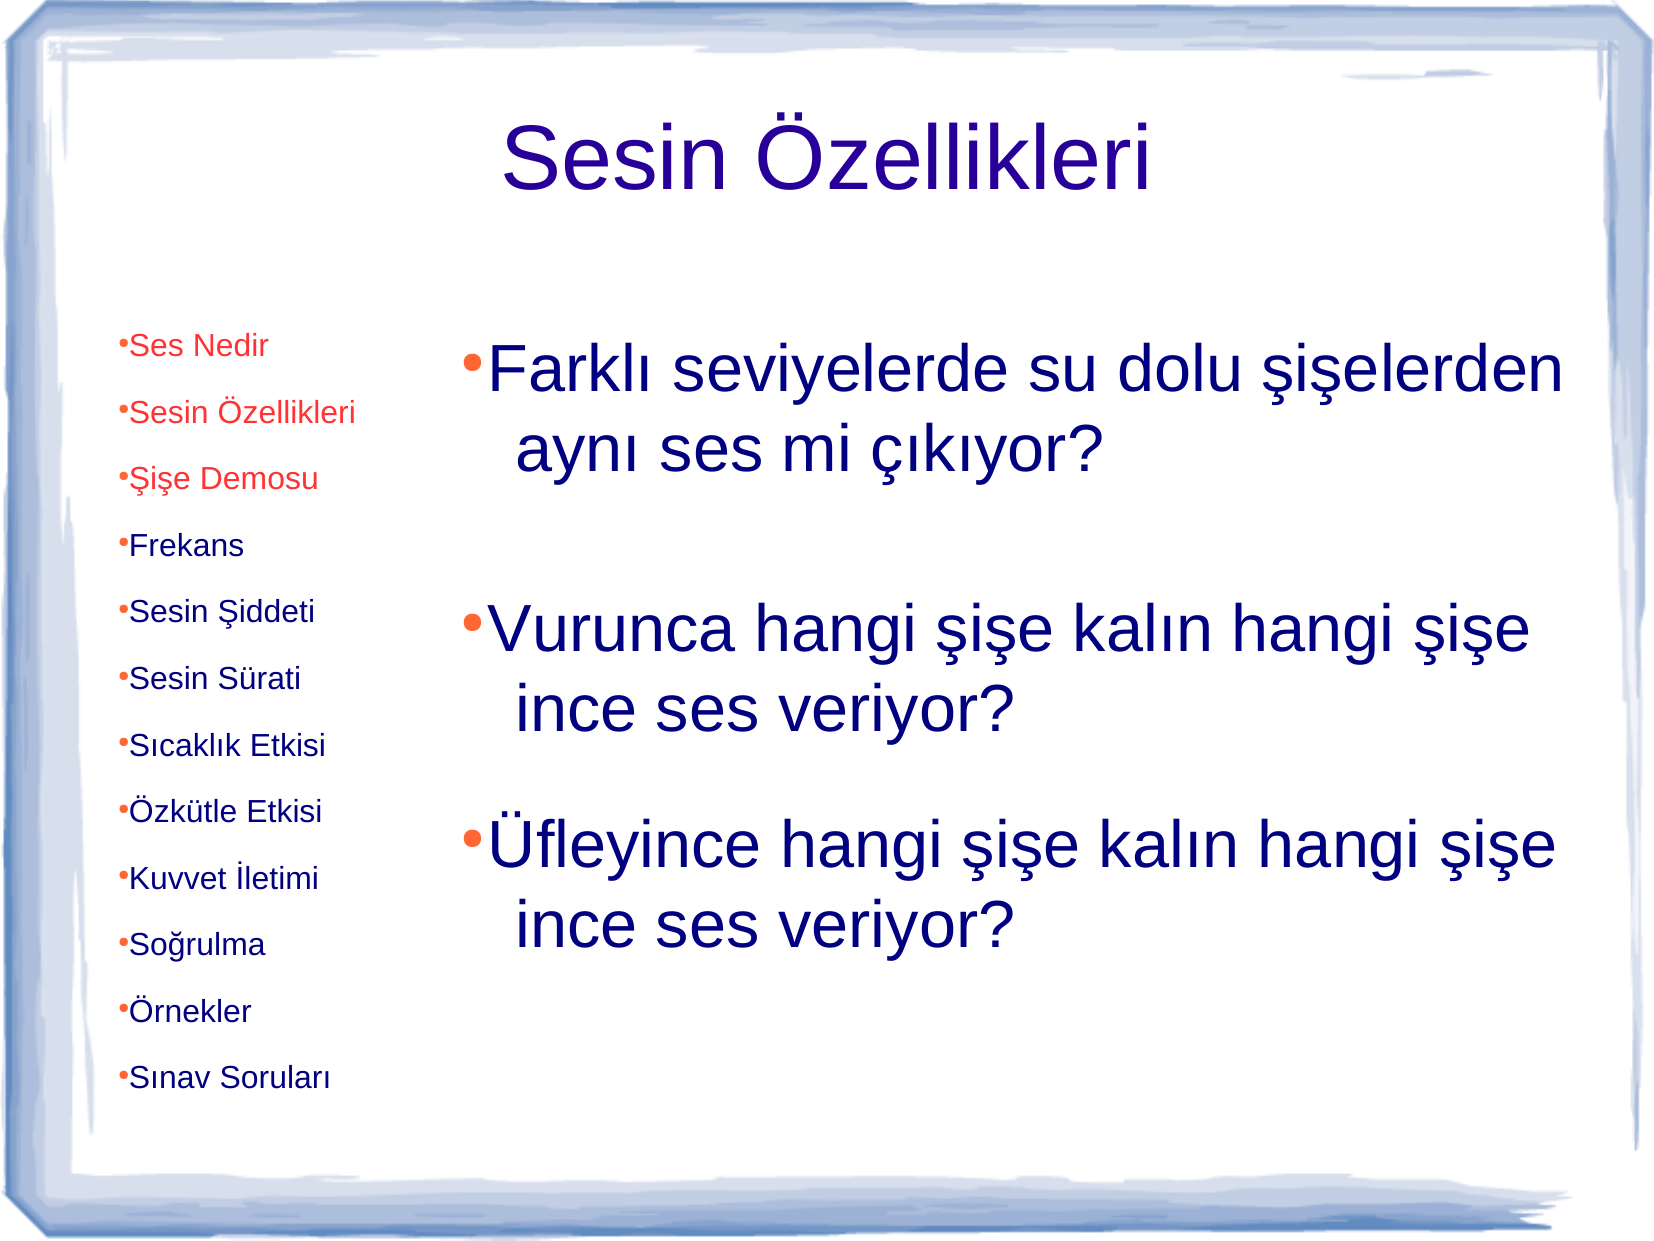

# Sesin Özellikleri
Ses Nedir
Sesin Özellikleri
Şişe Demosu
Frekans
Sesin Şiddeti
Sesin Sürati
Sıcaklık Etkisi
Özkütle Etkisi
Kuvvet İletimi
Soğrulma
Örnekler
Sınav Soruları
Farklı seviyelerde su dolu şişelerden aynı ses mi çıkıyor?
Vurunca hangi şişe kalın hangi şişe ince ses veriyor?
Üfleyince hangi şişe kalın hangi şişe ince ses veriyor?